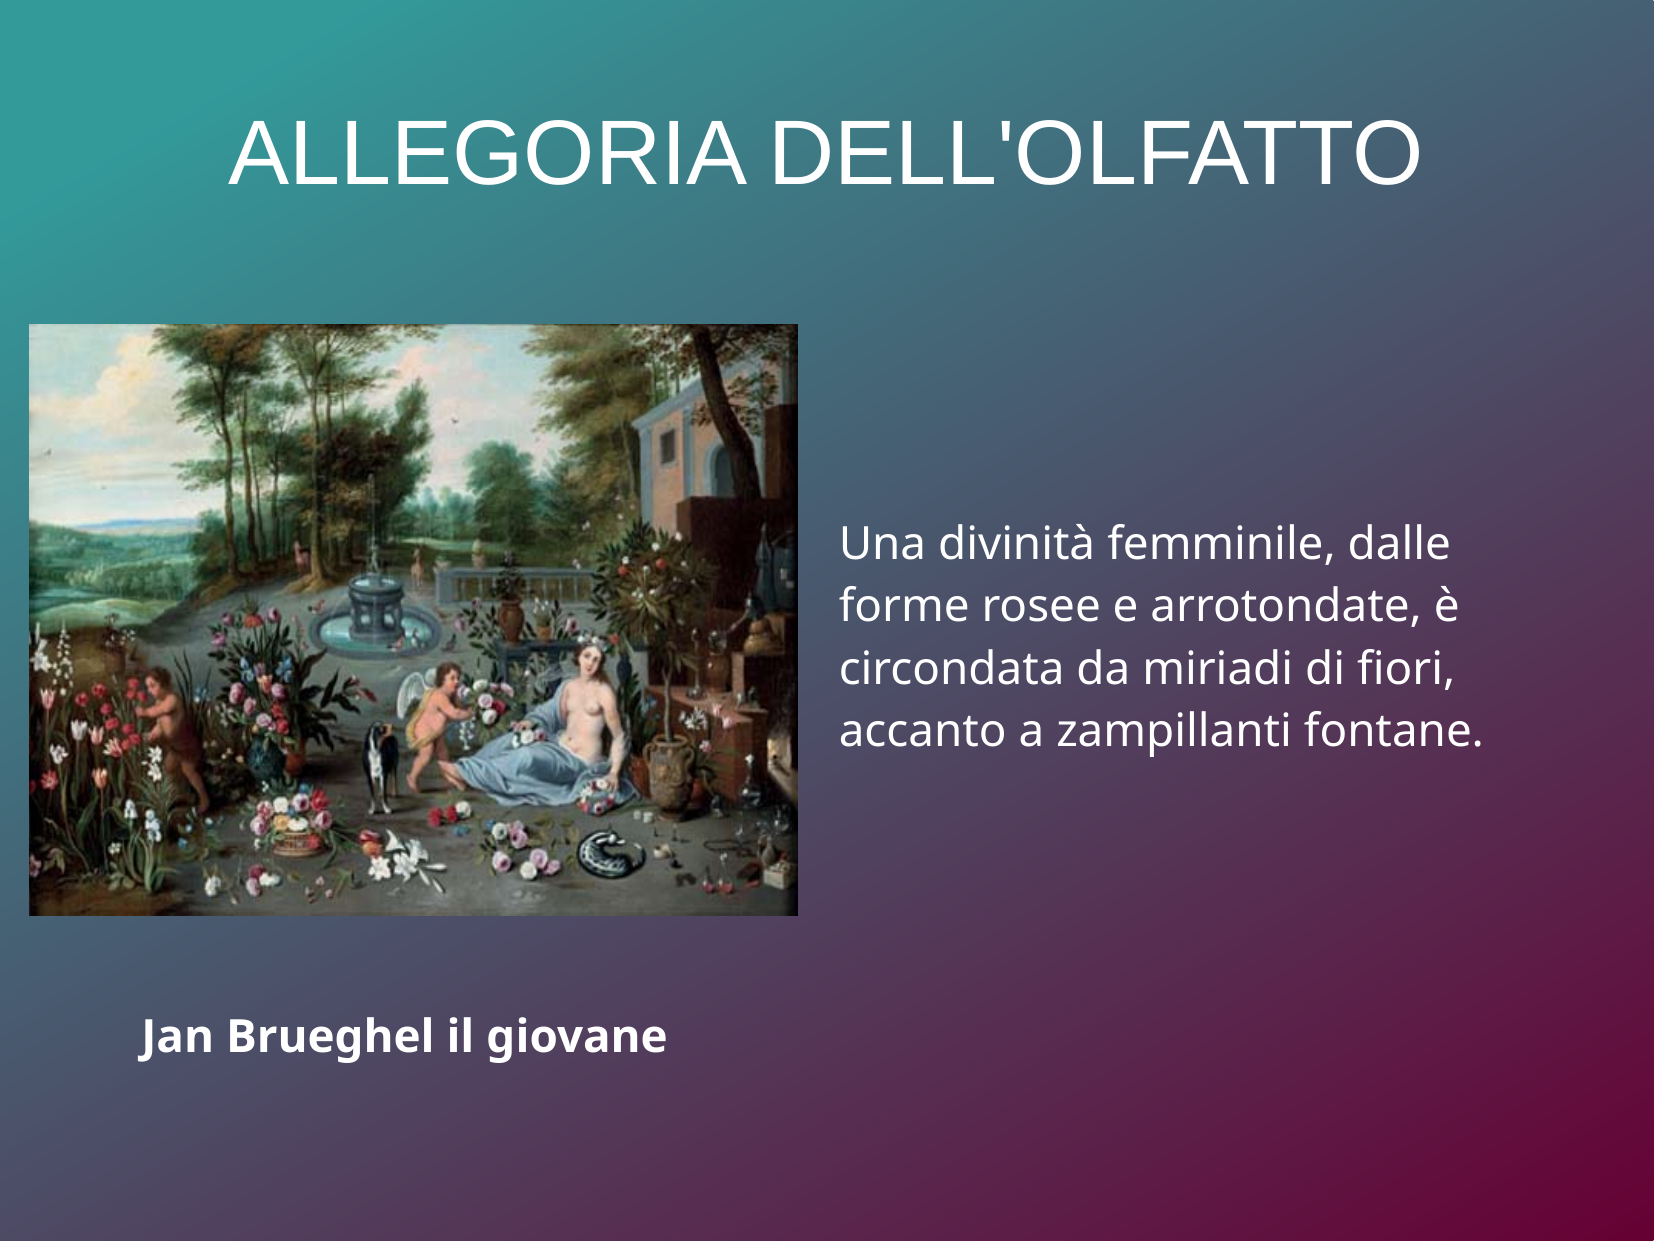

# ALLEGORIA DELL'OLFATTO
Una divinità femminile, dalle forme rosee e arrotondate, è circondata da miriadi di fiori, accanto a zampillanti fontane.
Jan Brueghel il giovane